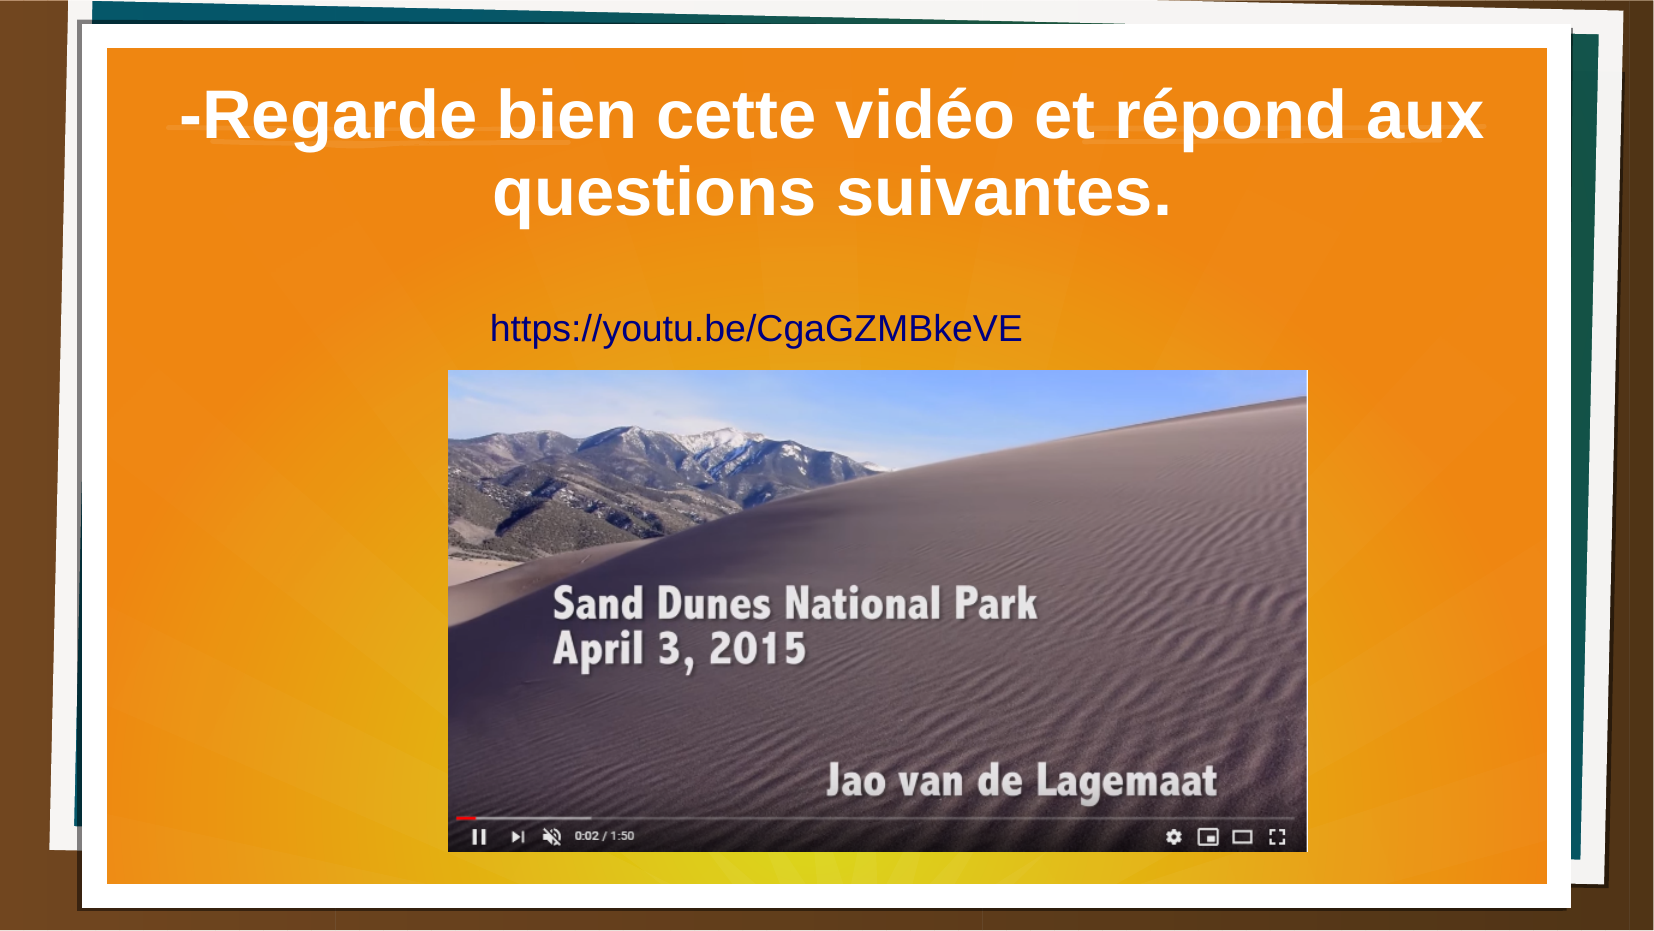

# -Regarde bien cette vidéo et répond aux questions suivantes.
https://youtu.be/CgaGZMBkeVE